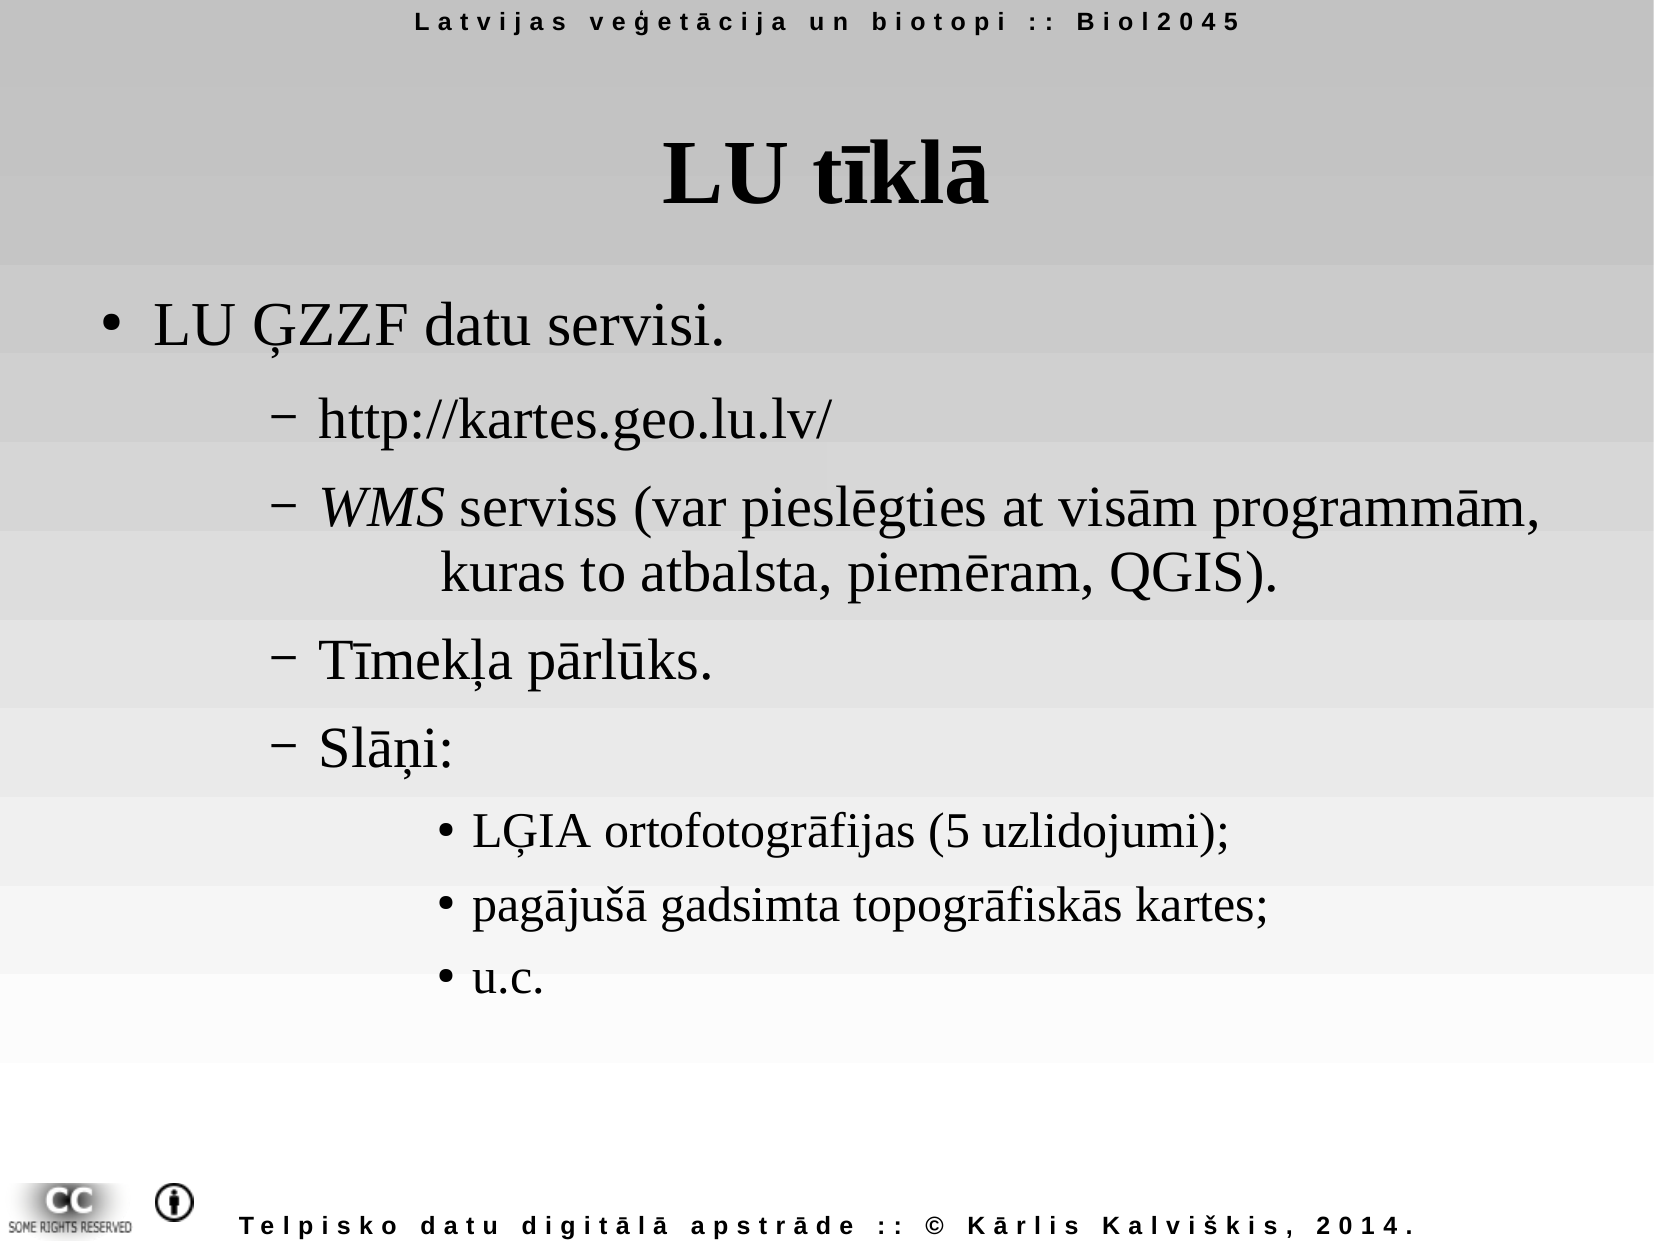

# LU tīklā
LU ĢZZF datu servisi.
http://kartes.geo.lu.lv/
WMS serviss (var pieslēgties at visām programmām, 	kuras to atbalsta, piemēram, QGIS).
Tīmekļa pārlūks.
Slāņi:
LĢIA ortofotogrāfijas (5 uzlidojumi);
pagājušā gadsimta topogrāfiskās kartes;
u.c.